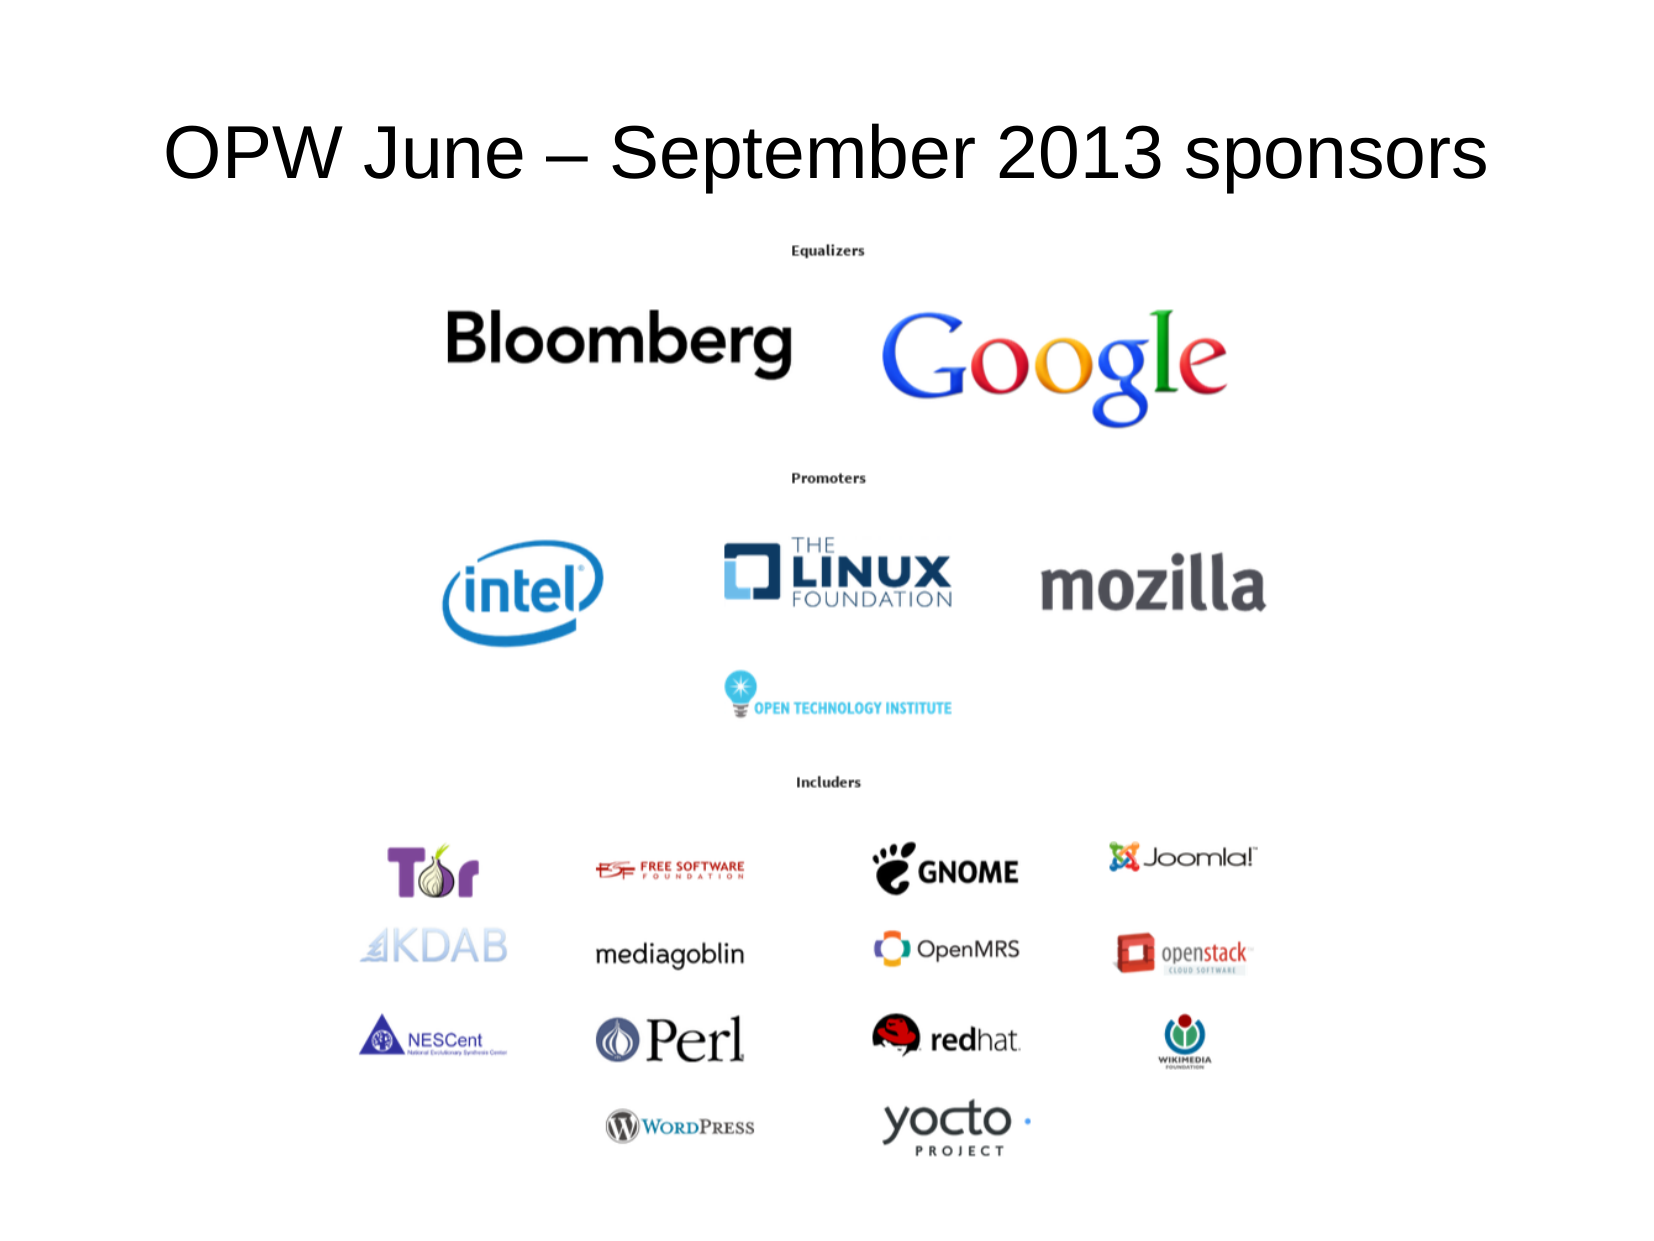

# OPW June – September 2013 sponsors